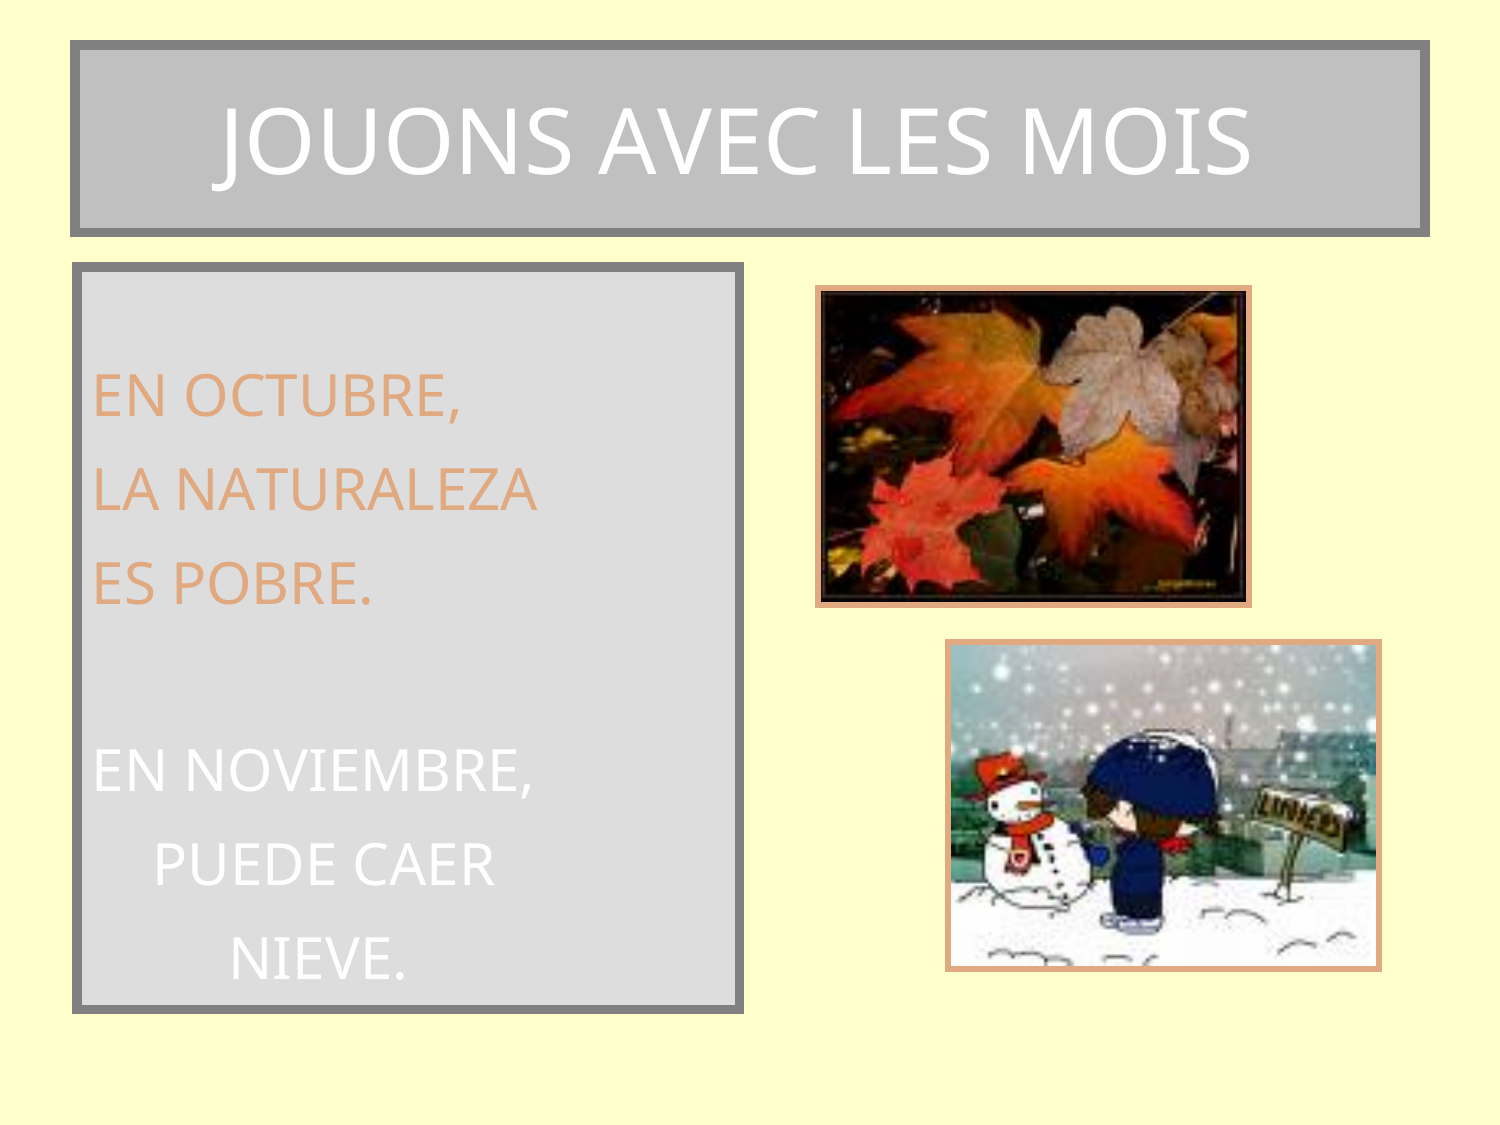

# JOUONS AVEC LES MOIS
EN OCTUBRE,
LA NATURALEZA
ES POBRE.
EN NOVIEMBRE,
 PUEDE CAER
 NIEVE.